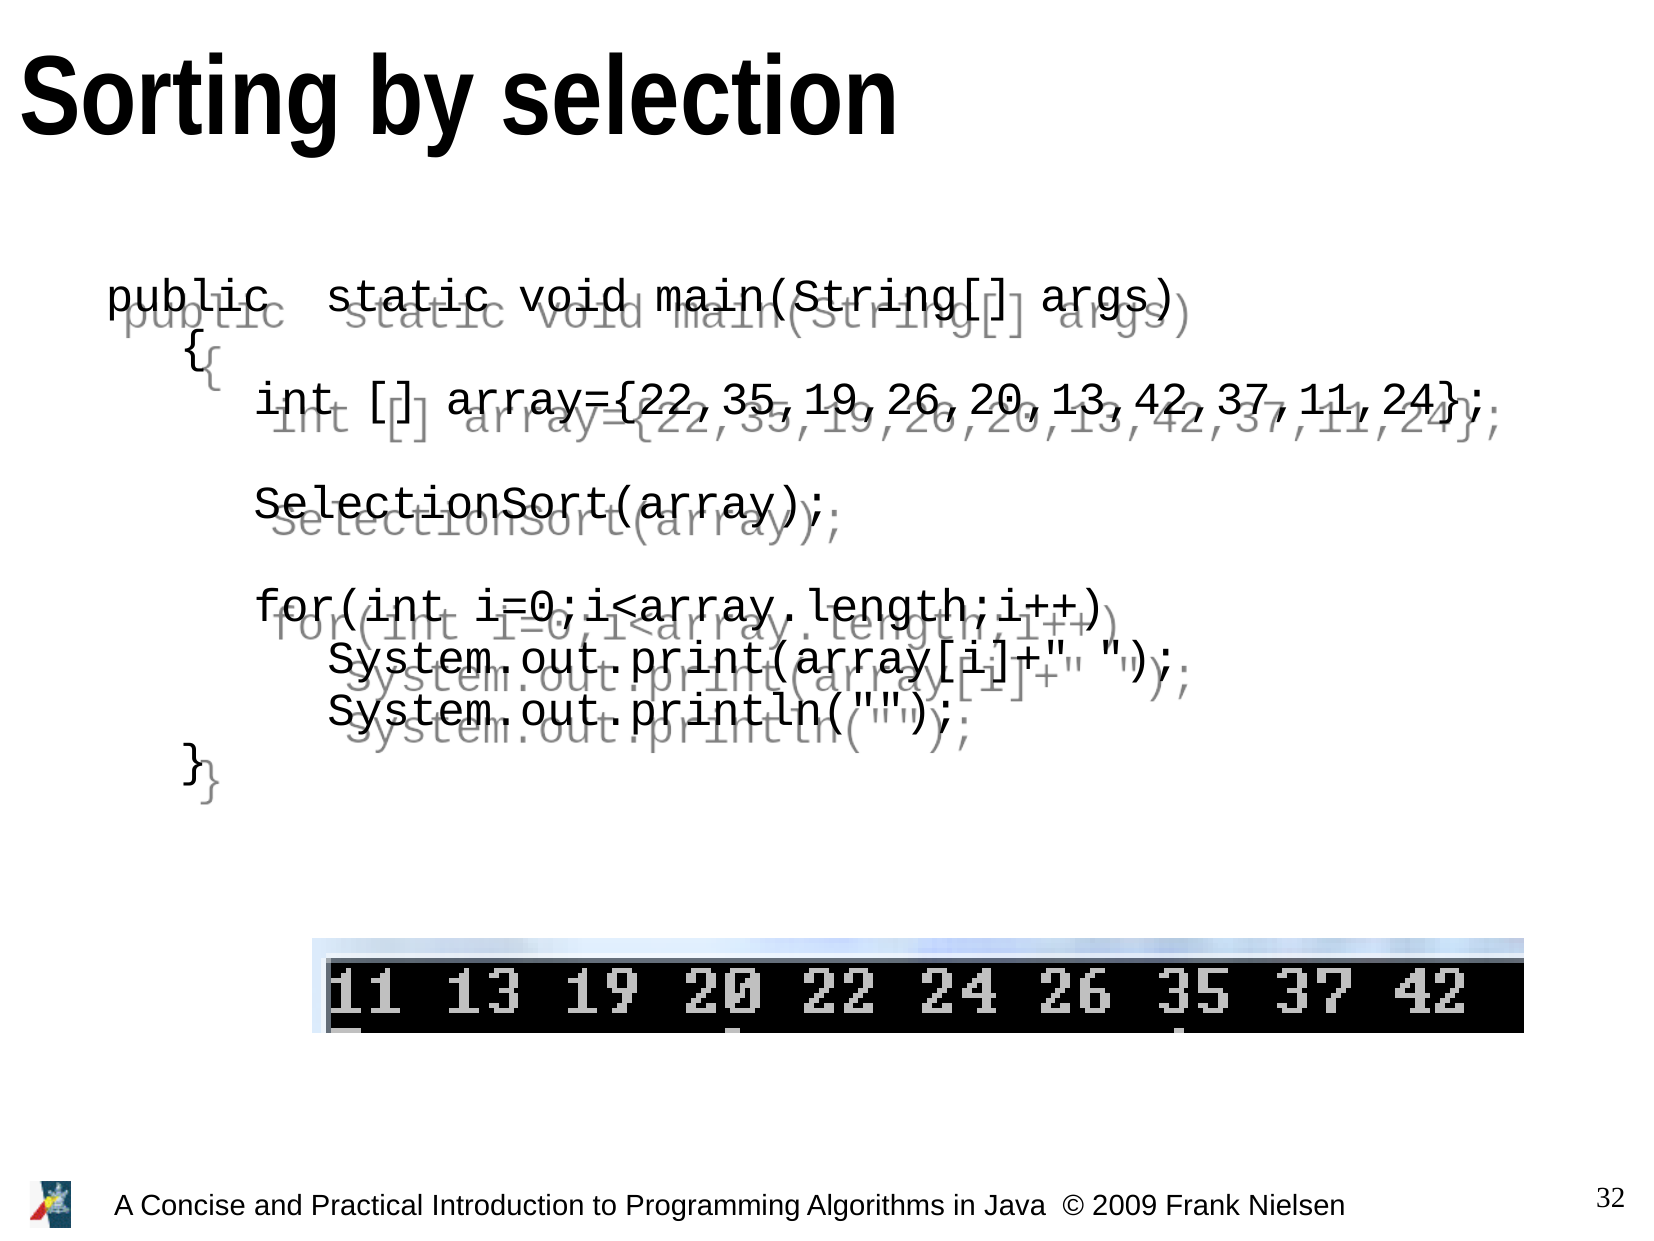

Sorting by selection
public static void main(String[] args)
	{
		int [] array={22,35,19,26,20,13,42,37,11,24};
		SelectionSort(array);
		for(int i=0;i<array.length;i++)
			System.out.print(array[i]+" ");
			System.out.println("");
	}